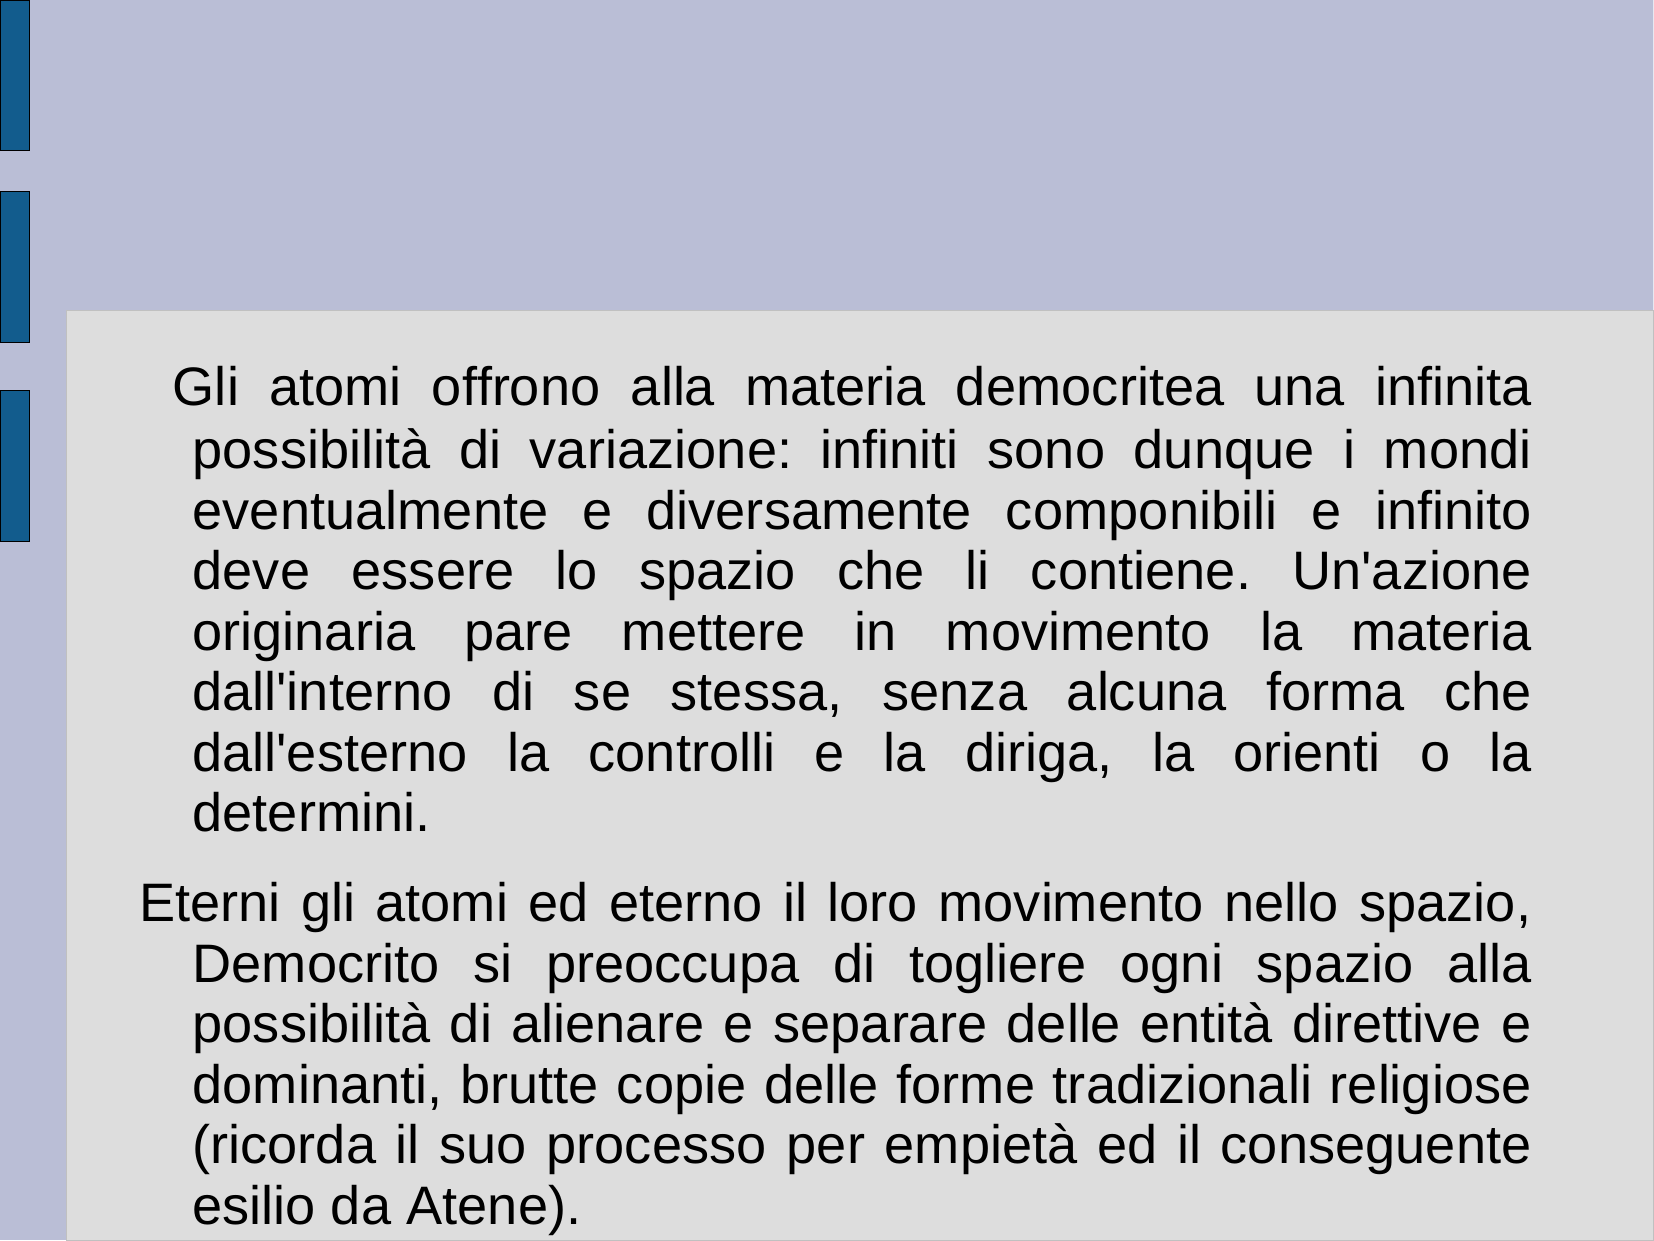

#
 Gli atomi offrono alla materia democritea una infinita possibilità di variazione: infiniti sono dunque i mondi eventualmente e diversamente componibili e infinito deve essere lo spazio che li contiene. Un'azione originaria pare mettere in movimento la materia dall'interno di se stessa, senza alcuna forma che dall'esterno la controlli e la diriga, la orienti o la determini.
Eterni gli atomi ed eterno il loro movimento nello spazio, Democrito si preoccupa di togliere ogni spazio alla possibilità di alienare e separare delle entità direttive e dominanti, brutte copie delle forme tradizionali religiose (ricorda il suo processo per empietà ed il conseguente esilio da Atene).